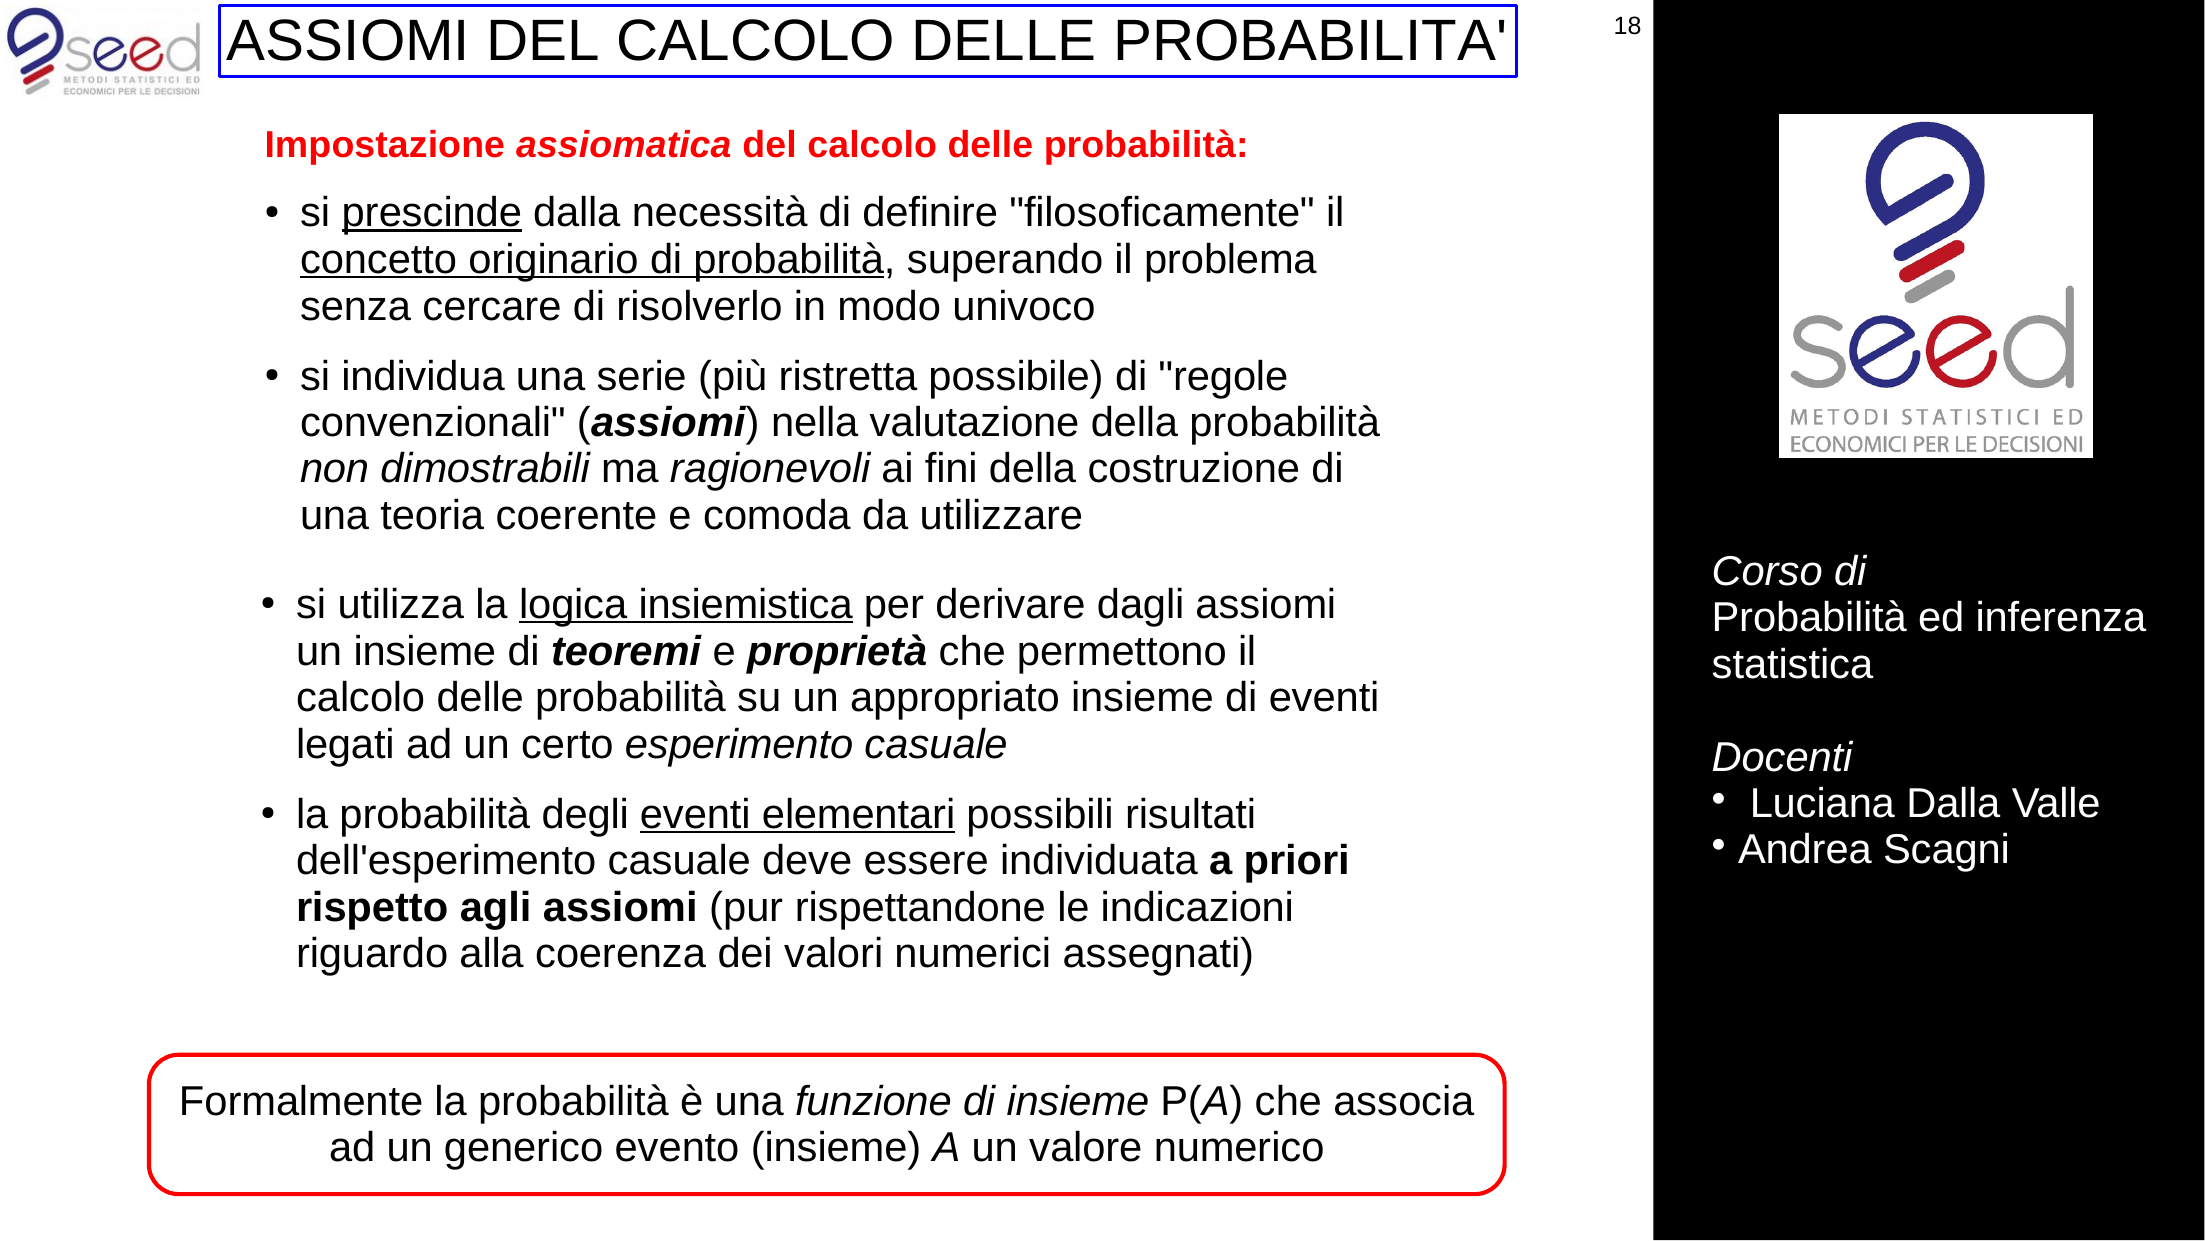

ASSIOMI DEL CALCOLO DELLE PROBABILITA'
Impostazione assiomatica del calcolo delle probabilità:
si prescinde dalla necessità di definire "filosoficamente" il concetto originario di probabilità, superando il problema senza cercare di risolverlo in modo univoco
si individua una serie (più ristretta possibile) di "regole convenzionali" (assiomi) nella valutazione della probabilità non dimostrabili ma ragionevoli ai fini della costruzione di una teoria coerente e comoda da utilizzare
si utilizza la logica insiemistica per derivare dagli assiomi un insieme di teoremi e proprietà che permettono il calcolo delle probabilità su un appropriato insieme di eventi legati ad un certo esperimento casuale
la probabilità degli eventi elementari possibili risultati dell'esperimento casuale deve essere individuata a priori rispetto agli assiomi (pur rispettandone le indicazioni riguardo alla coerenza dei valori numerici assegnati)
Formalmente la probabilità è una funzione di insieme P(A) che associa
ad un generico evento (insieme) A un valore numerico